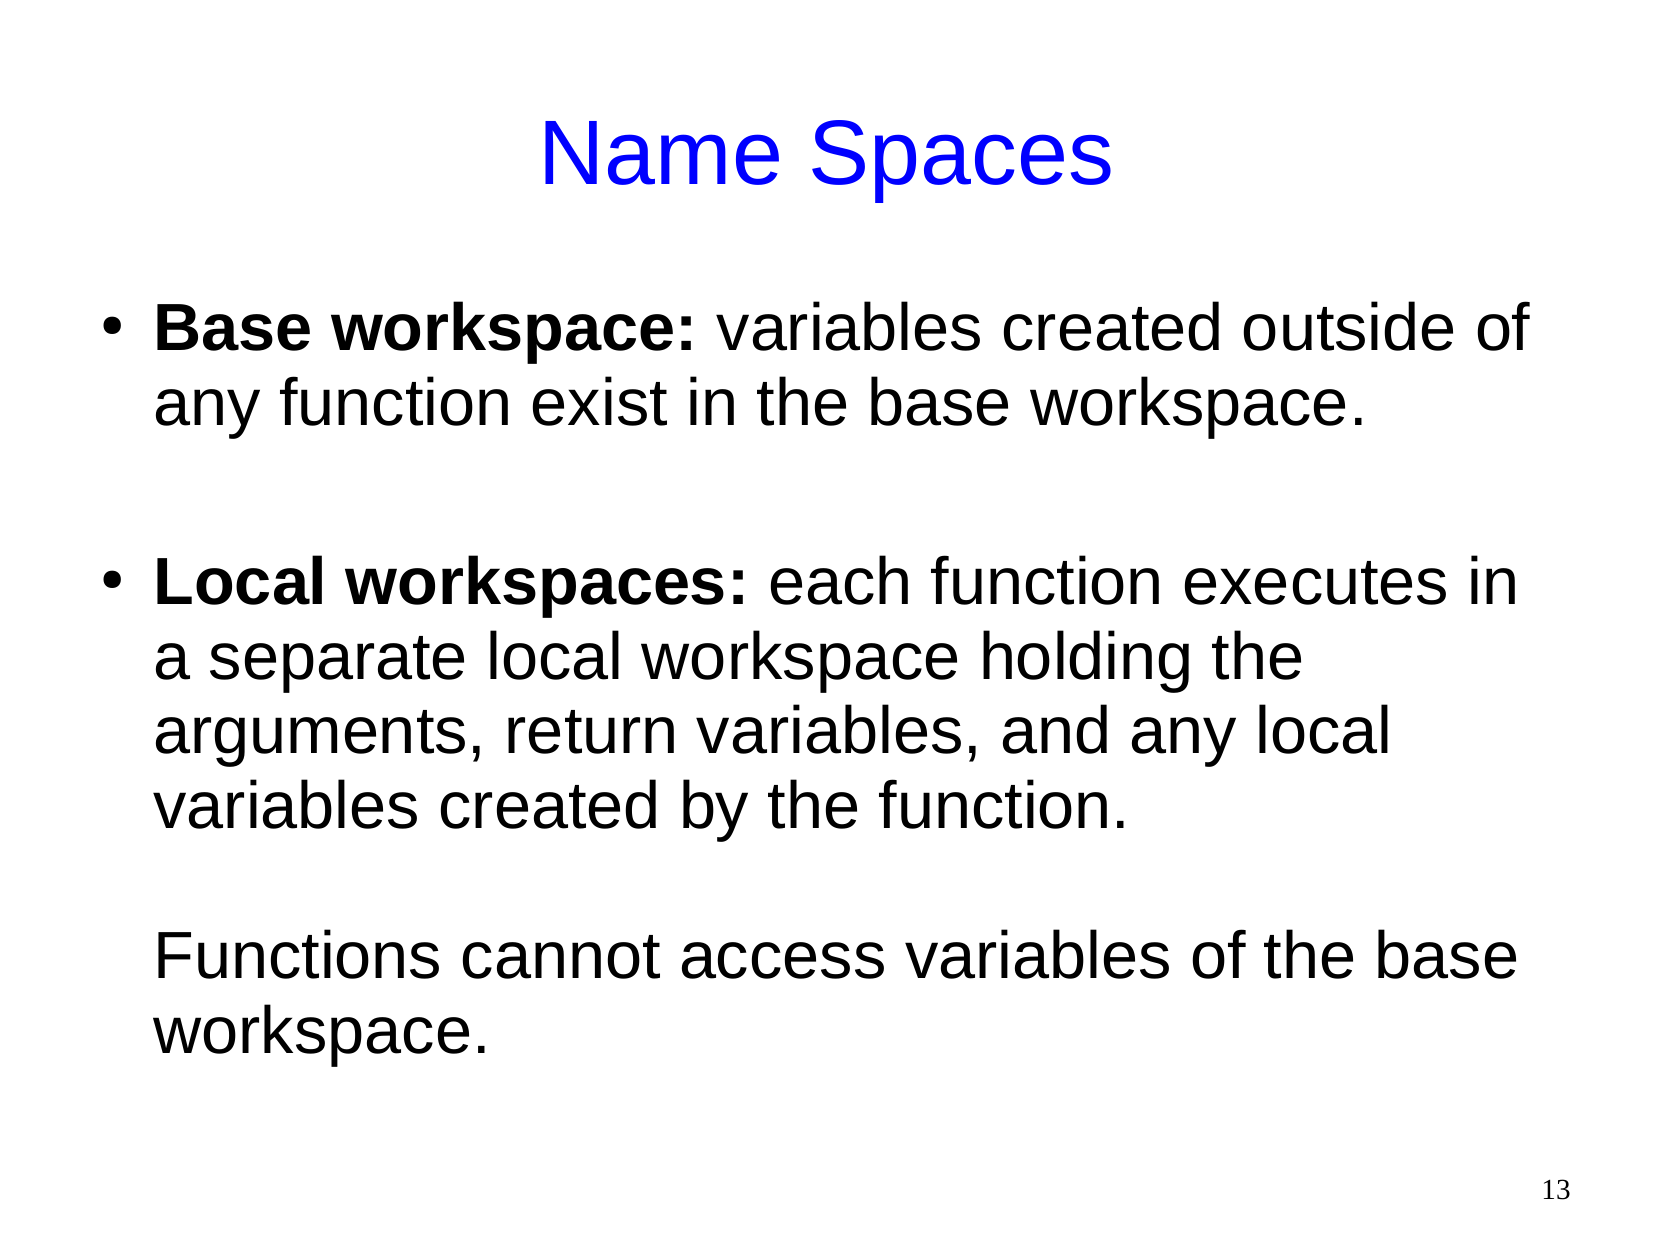

# Name Spaces
Base workspace: variables created outside of any function exist in the base workspace.
Local workspaces: each function executes in a separate local workspace holding the arguments, return variables, and any local variables created by the function.
Functions cannot access variables of the base workspace.
13